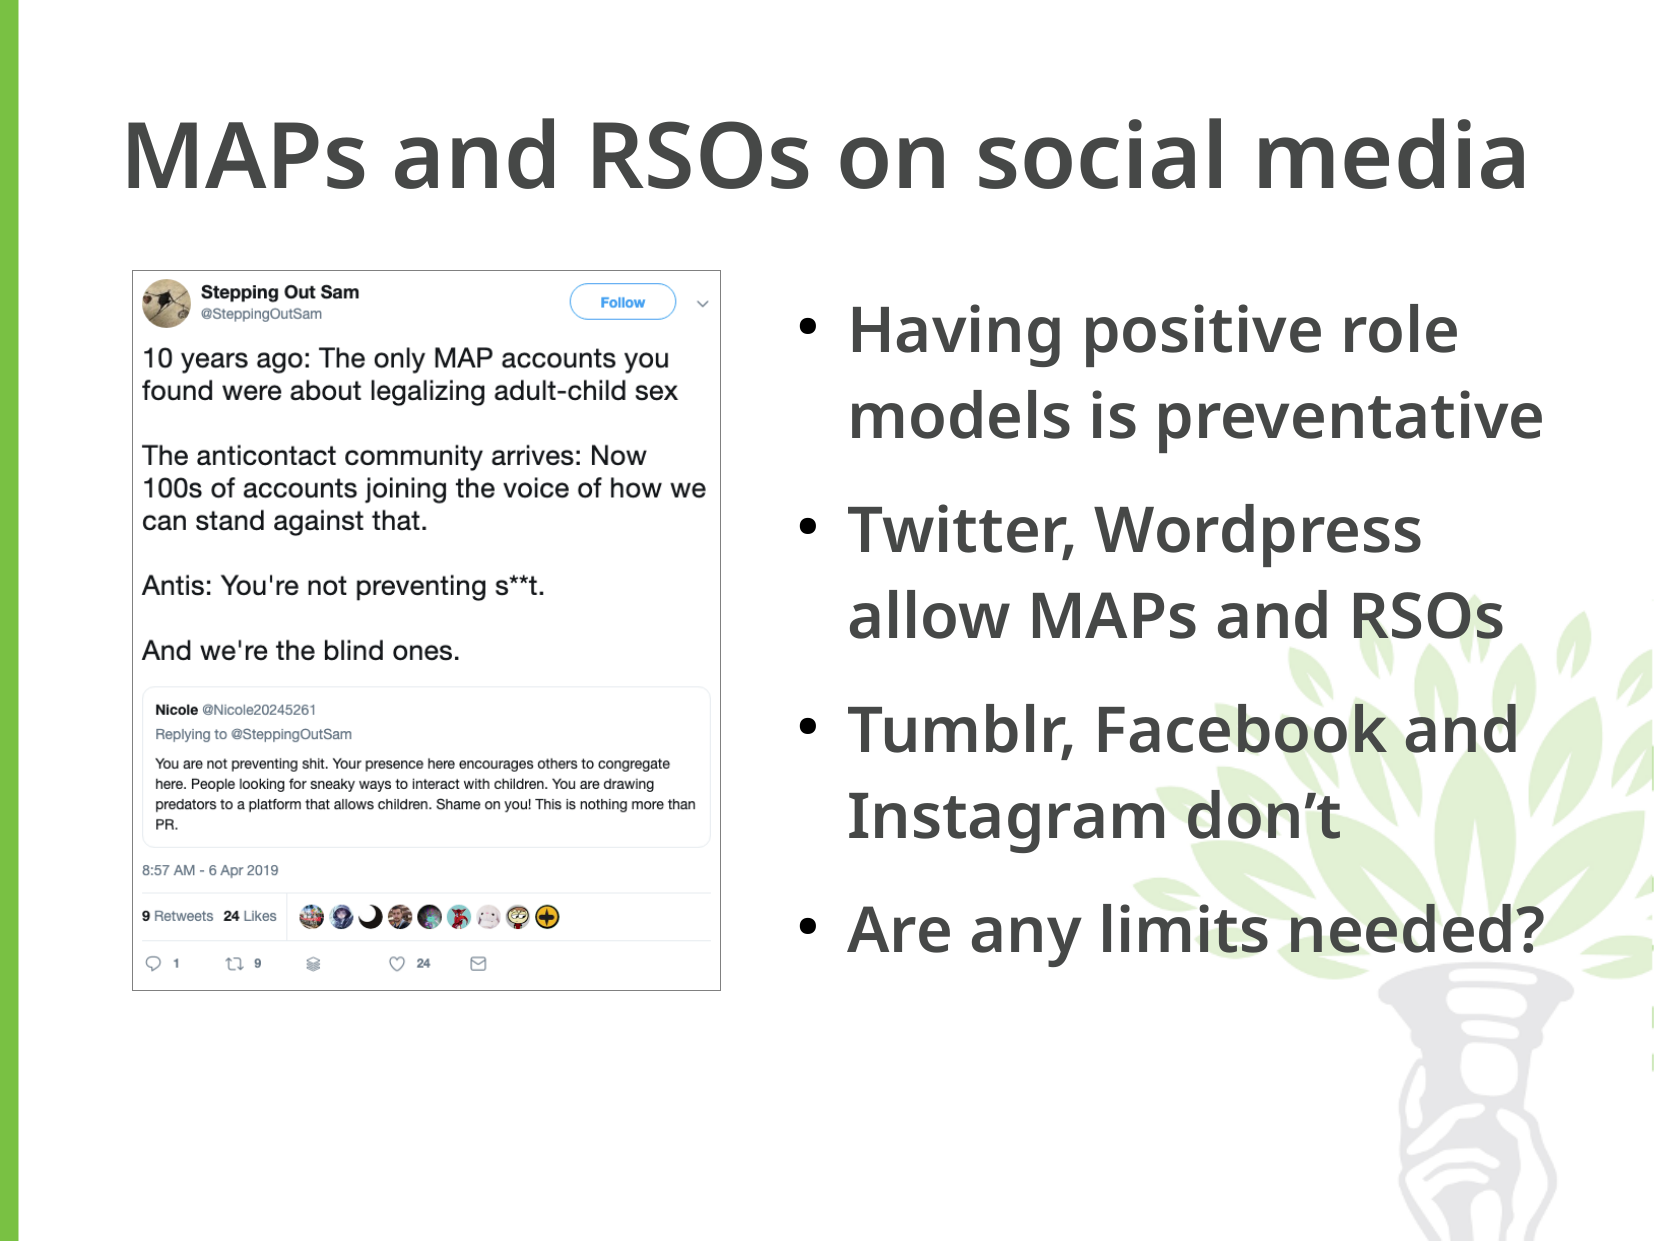

# MAPs and RSOs on social media
Having positive role models is preventative
Twitter, Wordpress allow MAPs and RSOs
Tumblr, Facebook and Instagram don’t
Are any limits needed?